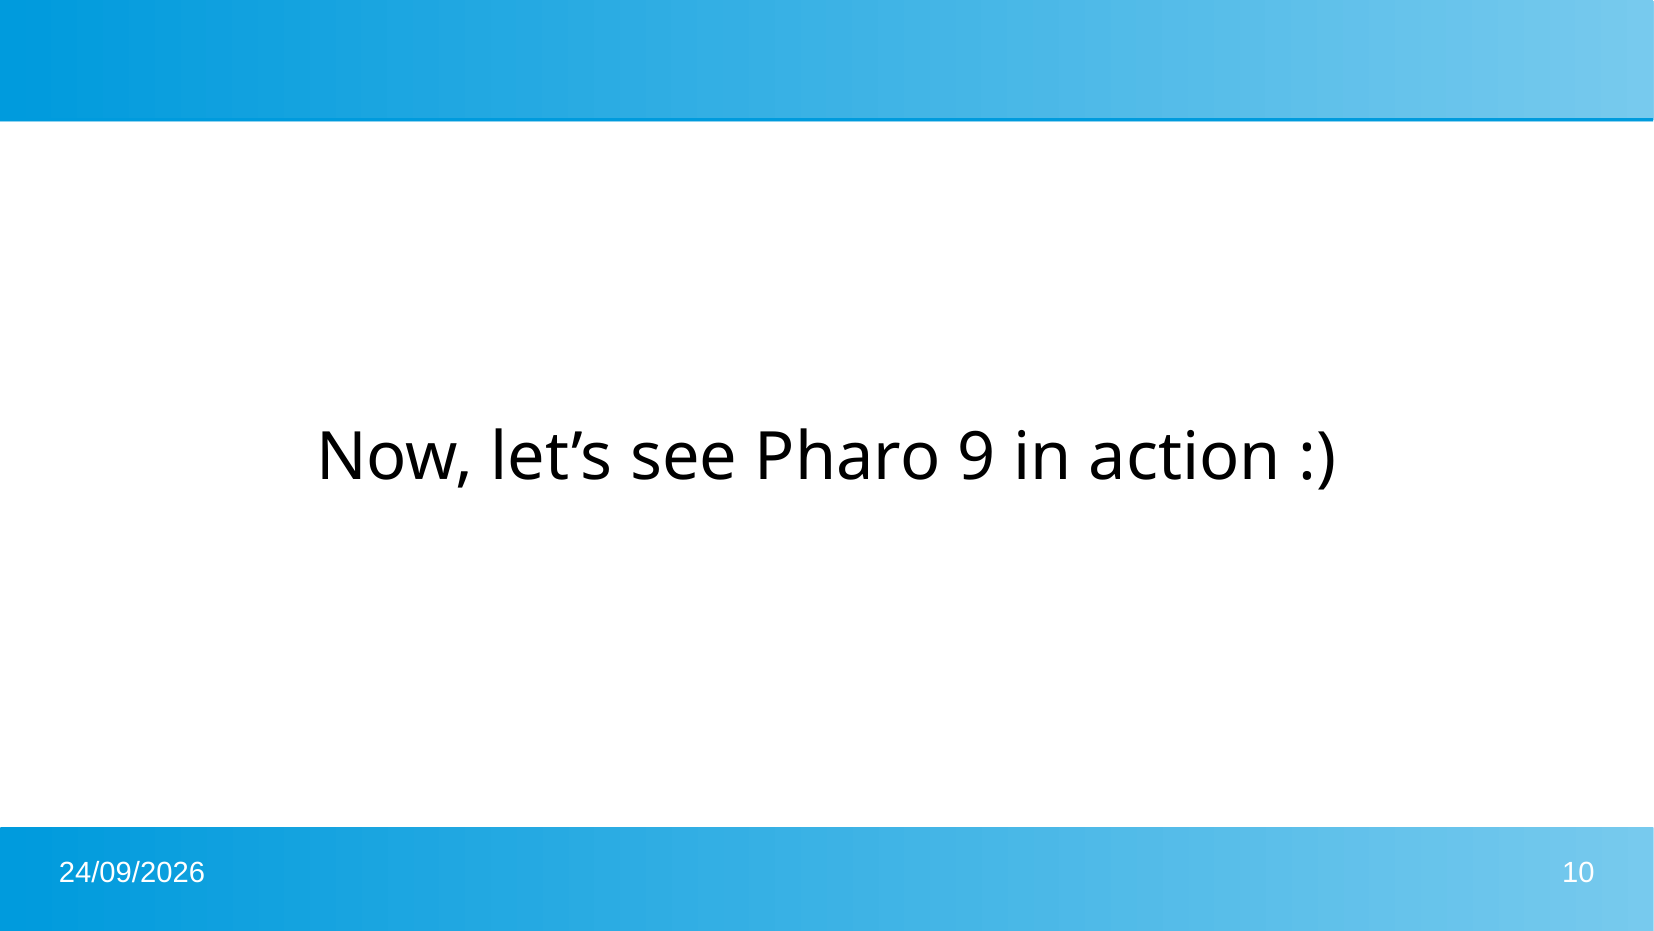

# Now, let’s see Pharo 9 in action :)
10